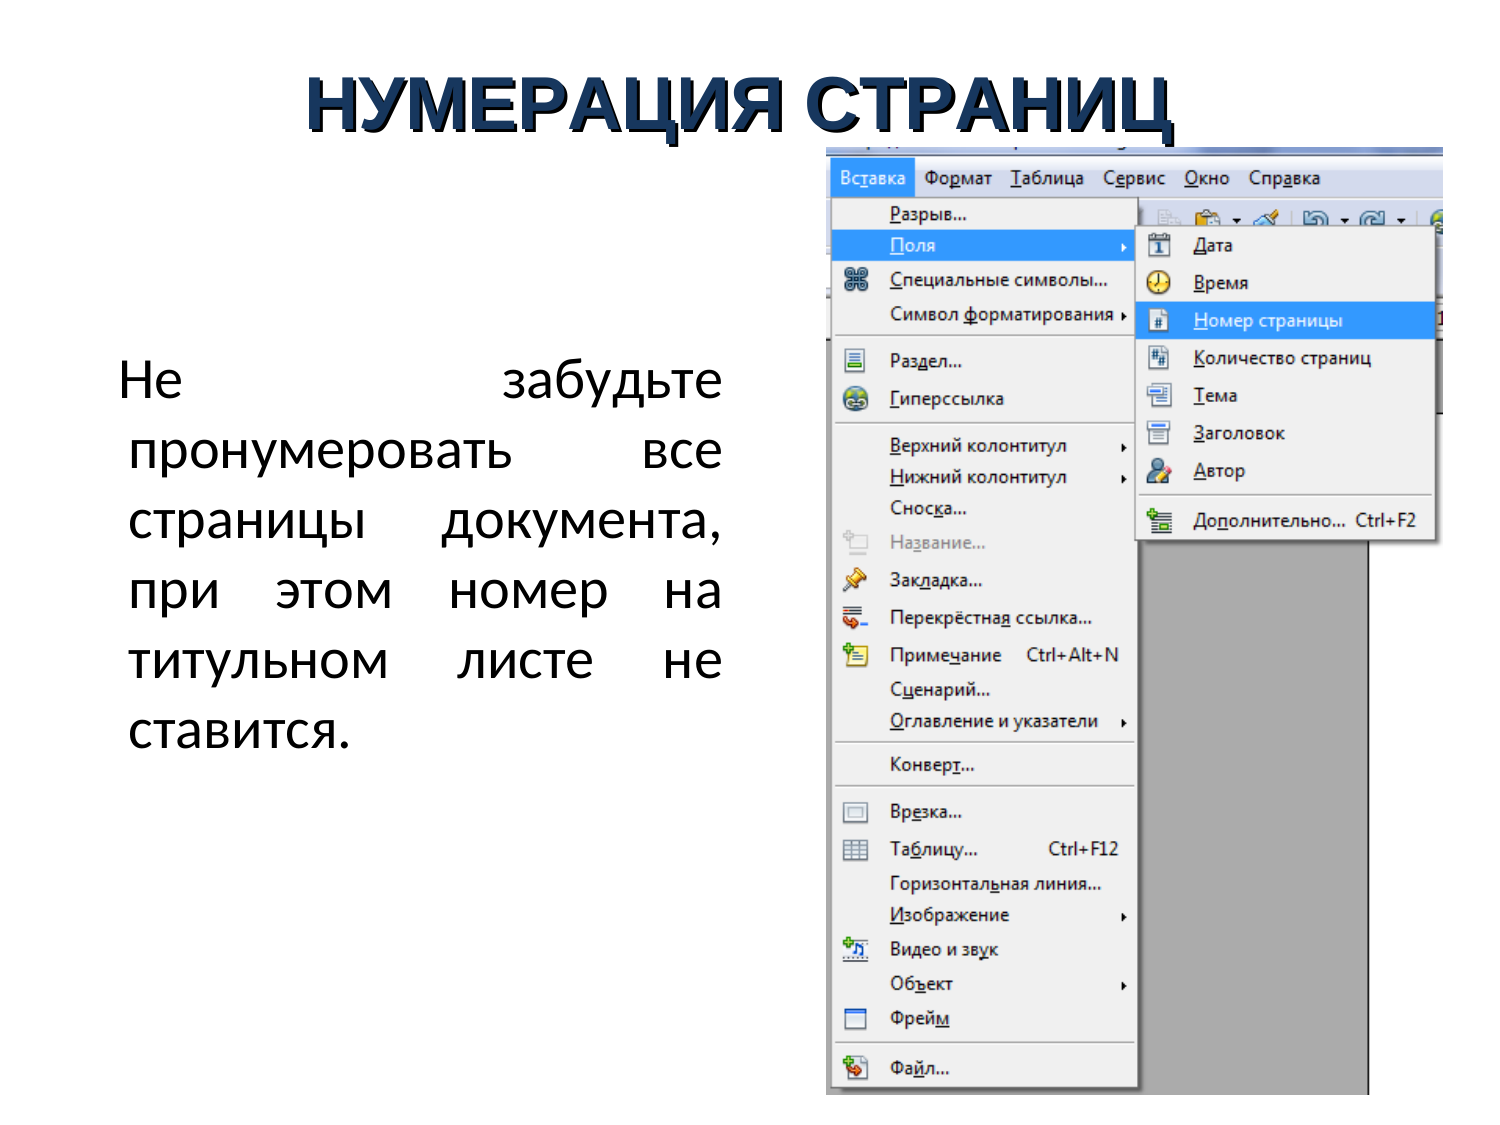

НУМЕРАЦИЯ СТРАНИЦ
Не забудьте пронумеровать все страницы документа, при этом номер на титульном листе не ставится.